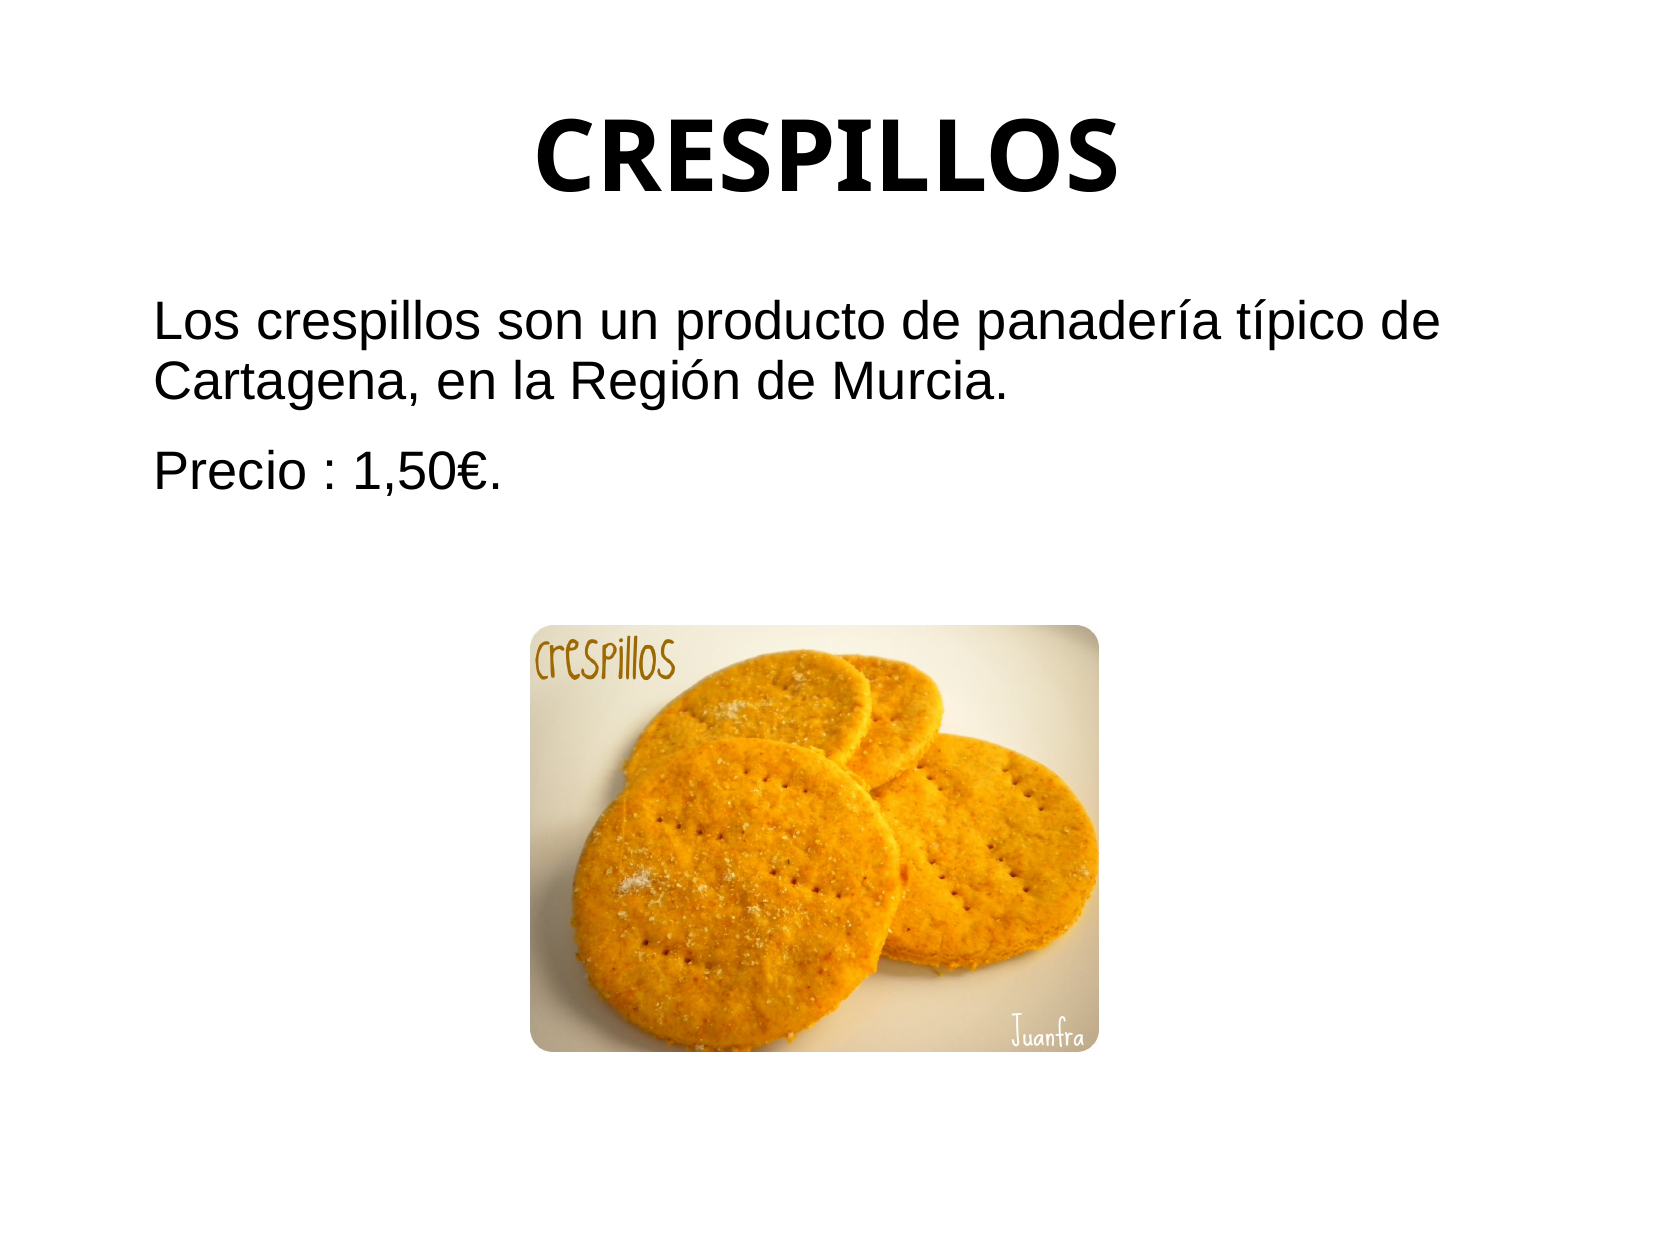

# CRESPILLOS
Los crespillos son un producto de panadería típico de Cartagena, en la Región de Murcia.
Precio : 1,50€.